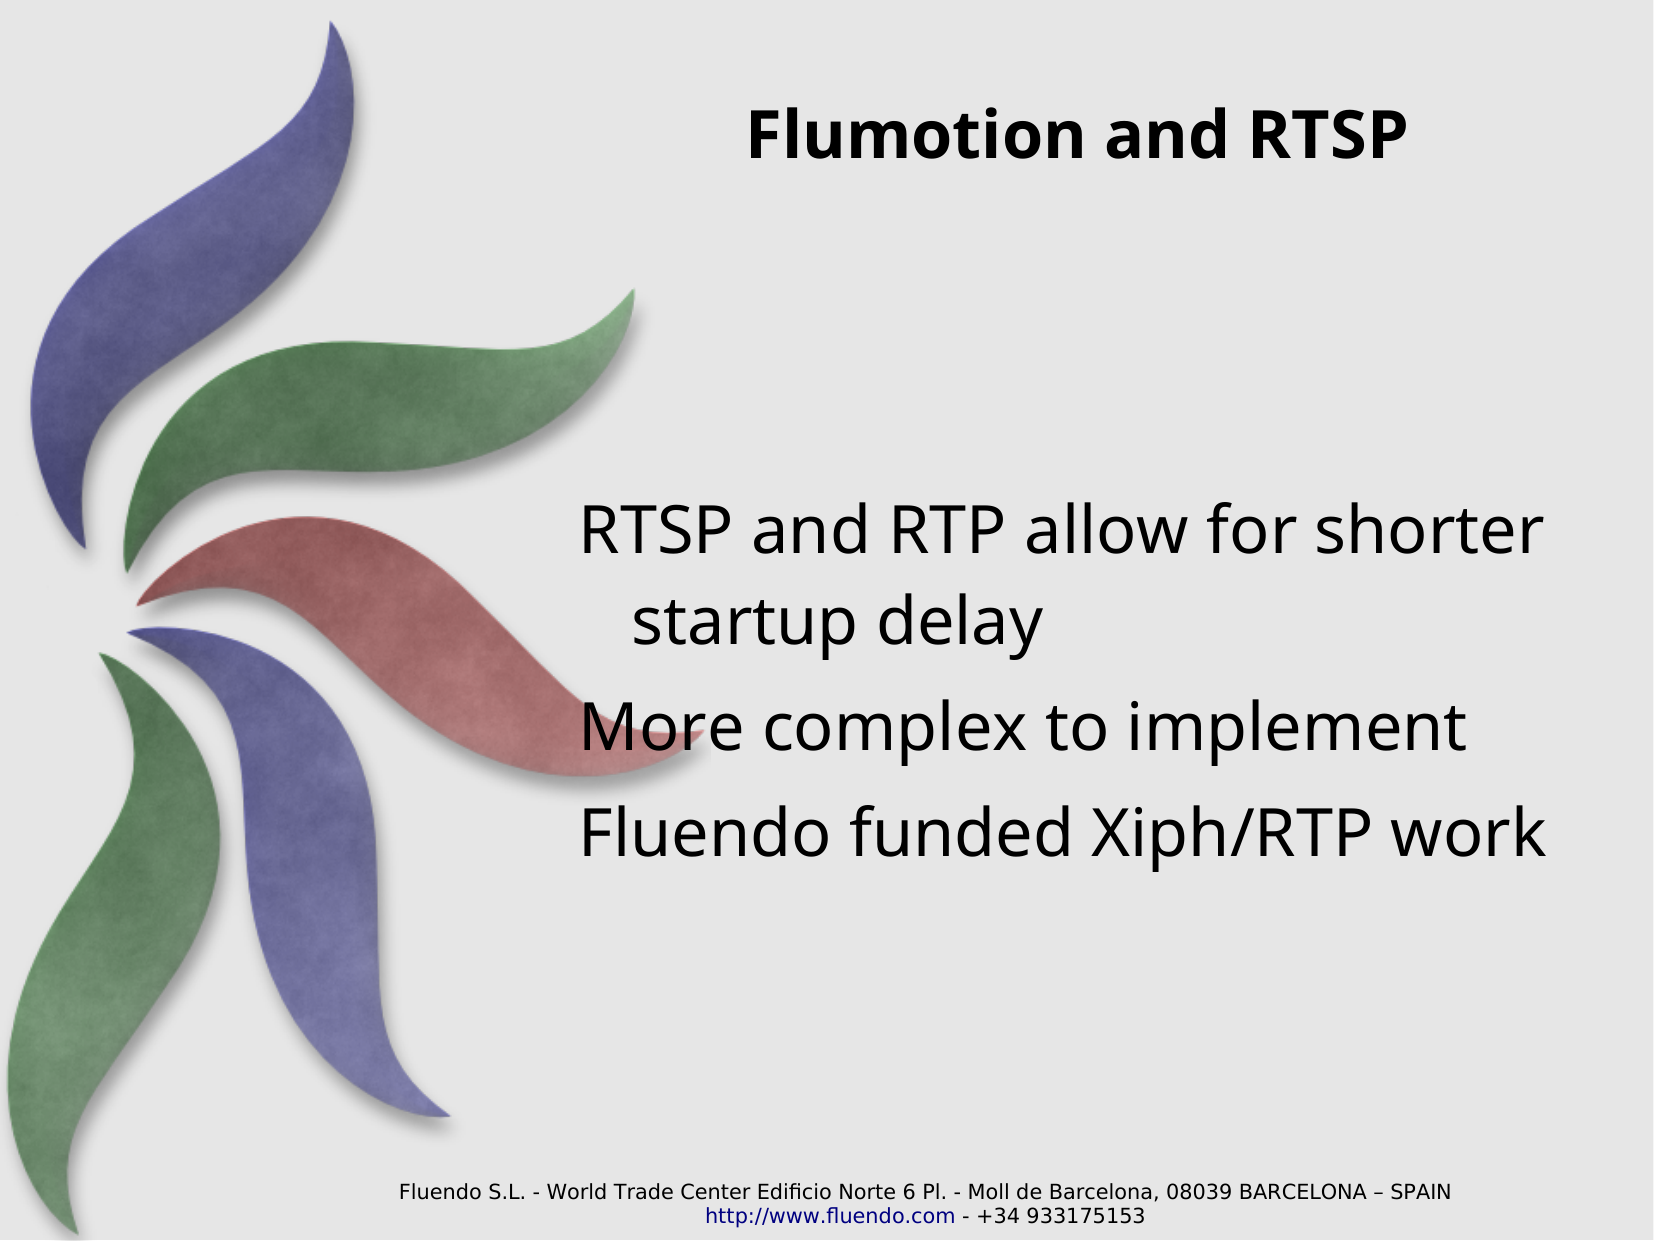

# Flumotion and RTSP
RTSP and RTP allow for shorter startup delay
More complex to implement
Fluendo funded Xiph/RTP work